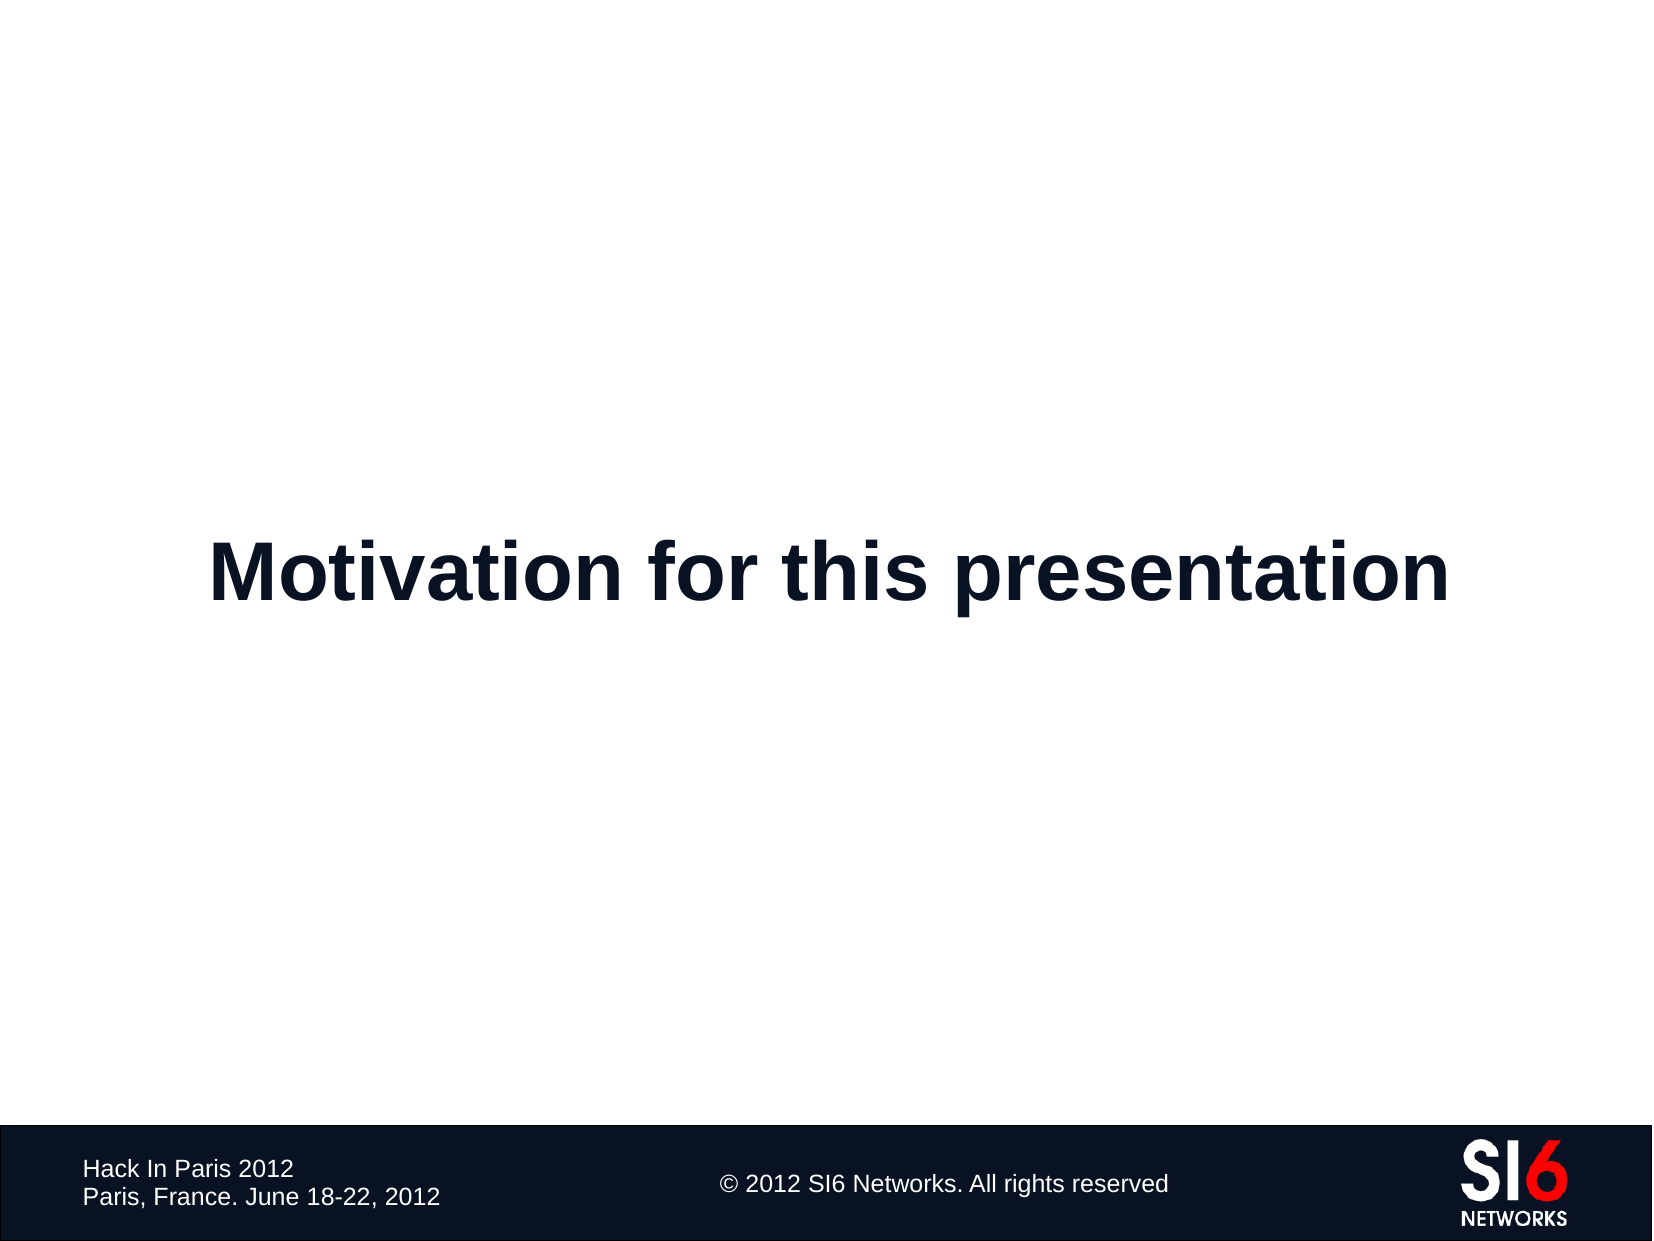

# Motivation for this presentation
Congreso de Seguridad en Computo 2011
4